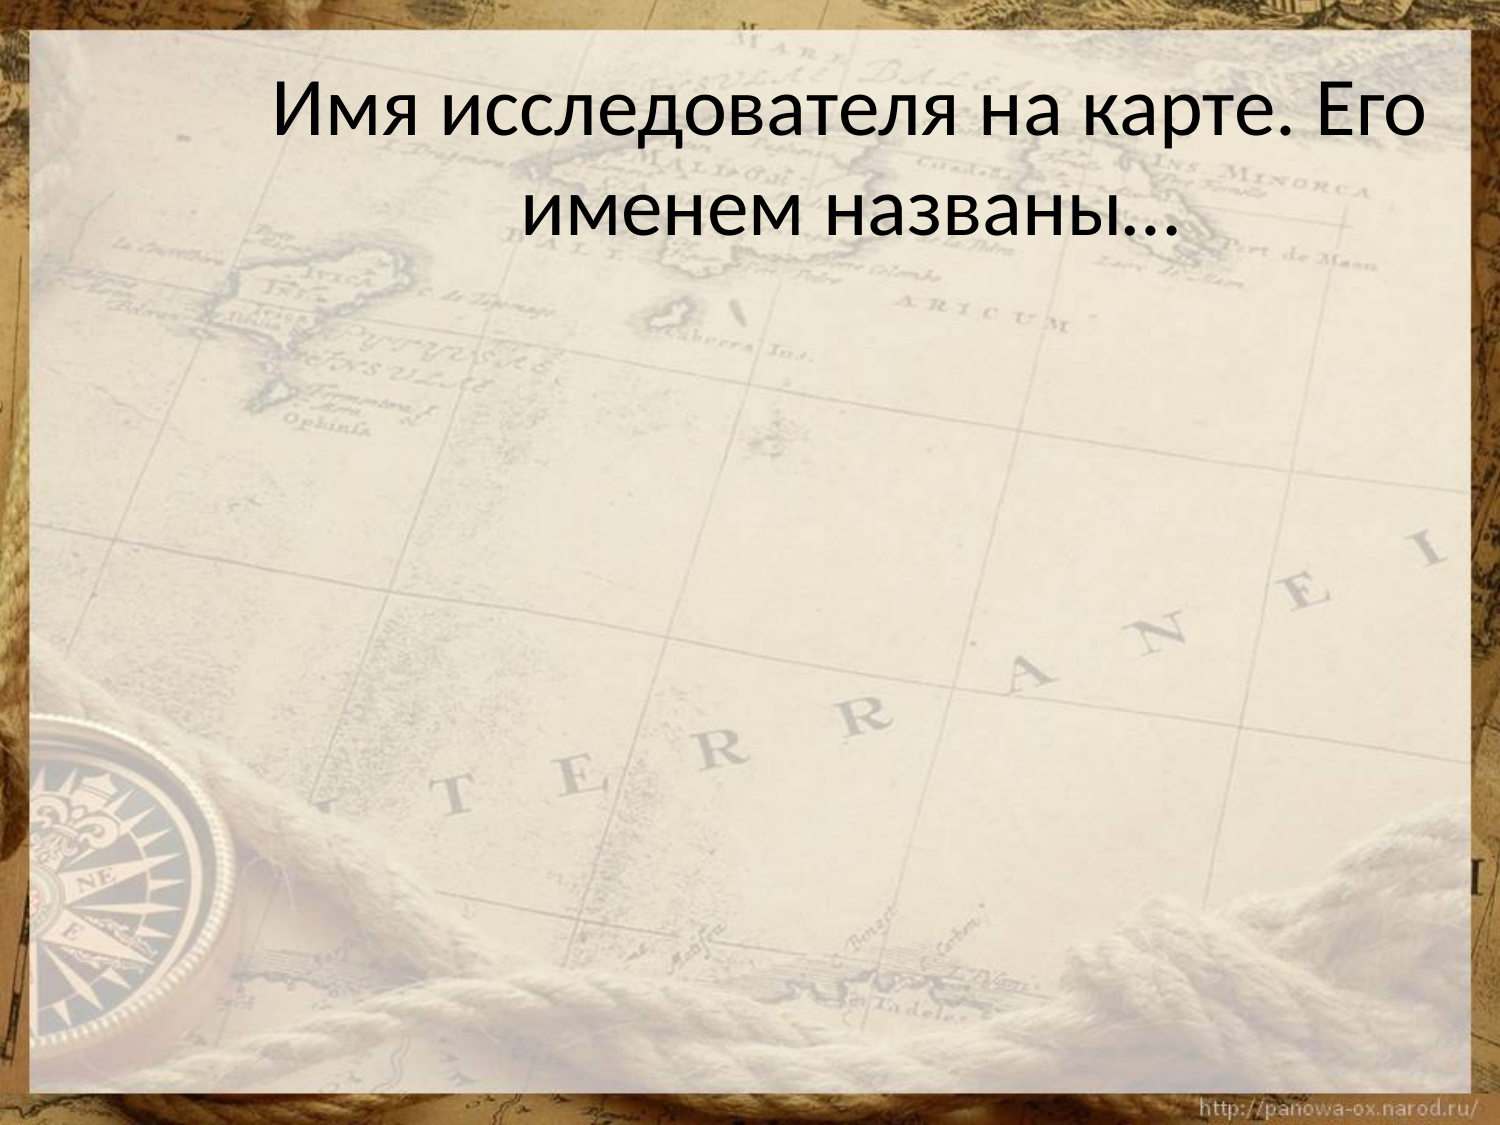

# Имя исследователя на карте. Его именем названы…